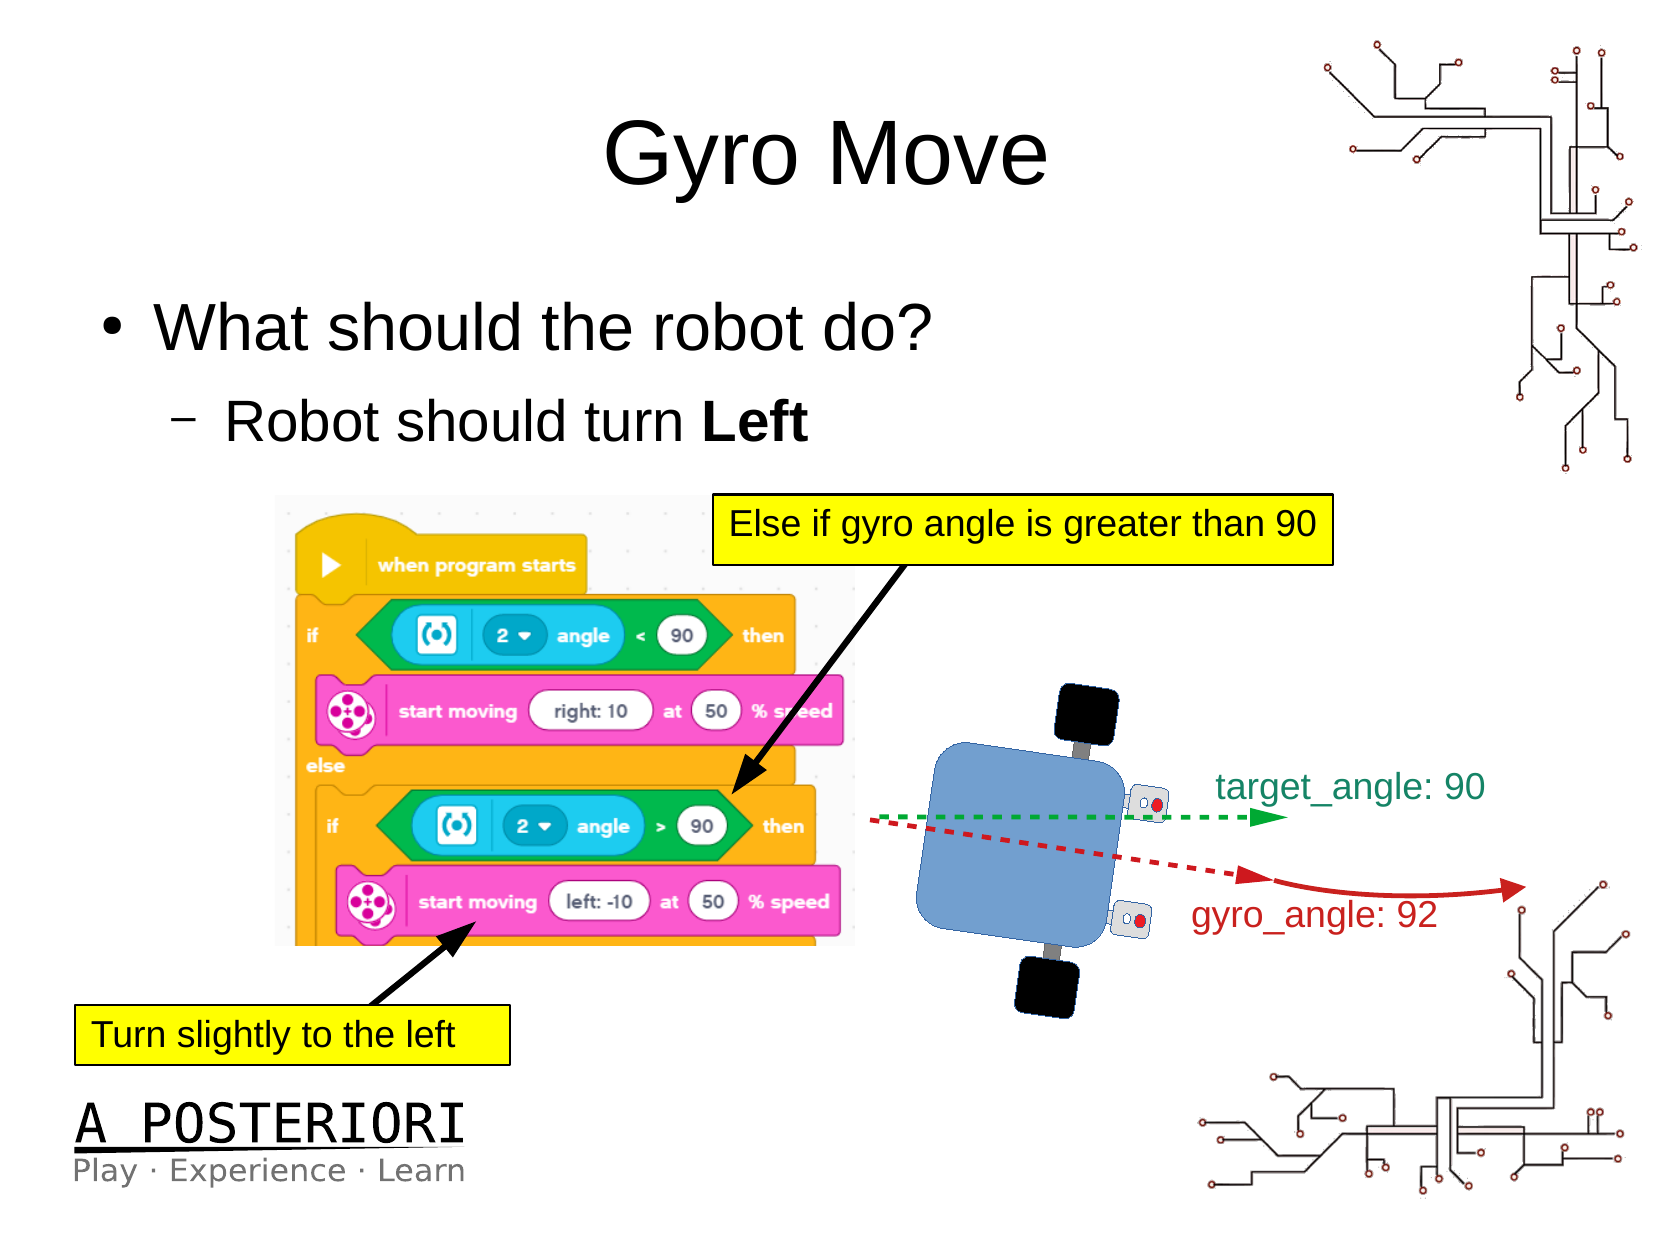

# Gyro Move
What should the robot do?
Robot should turn Left
Else if gyro angle is greater than 90
target_angle: 90
gyro_angle: 92
Turn slightly to the left